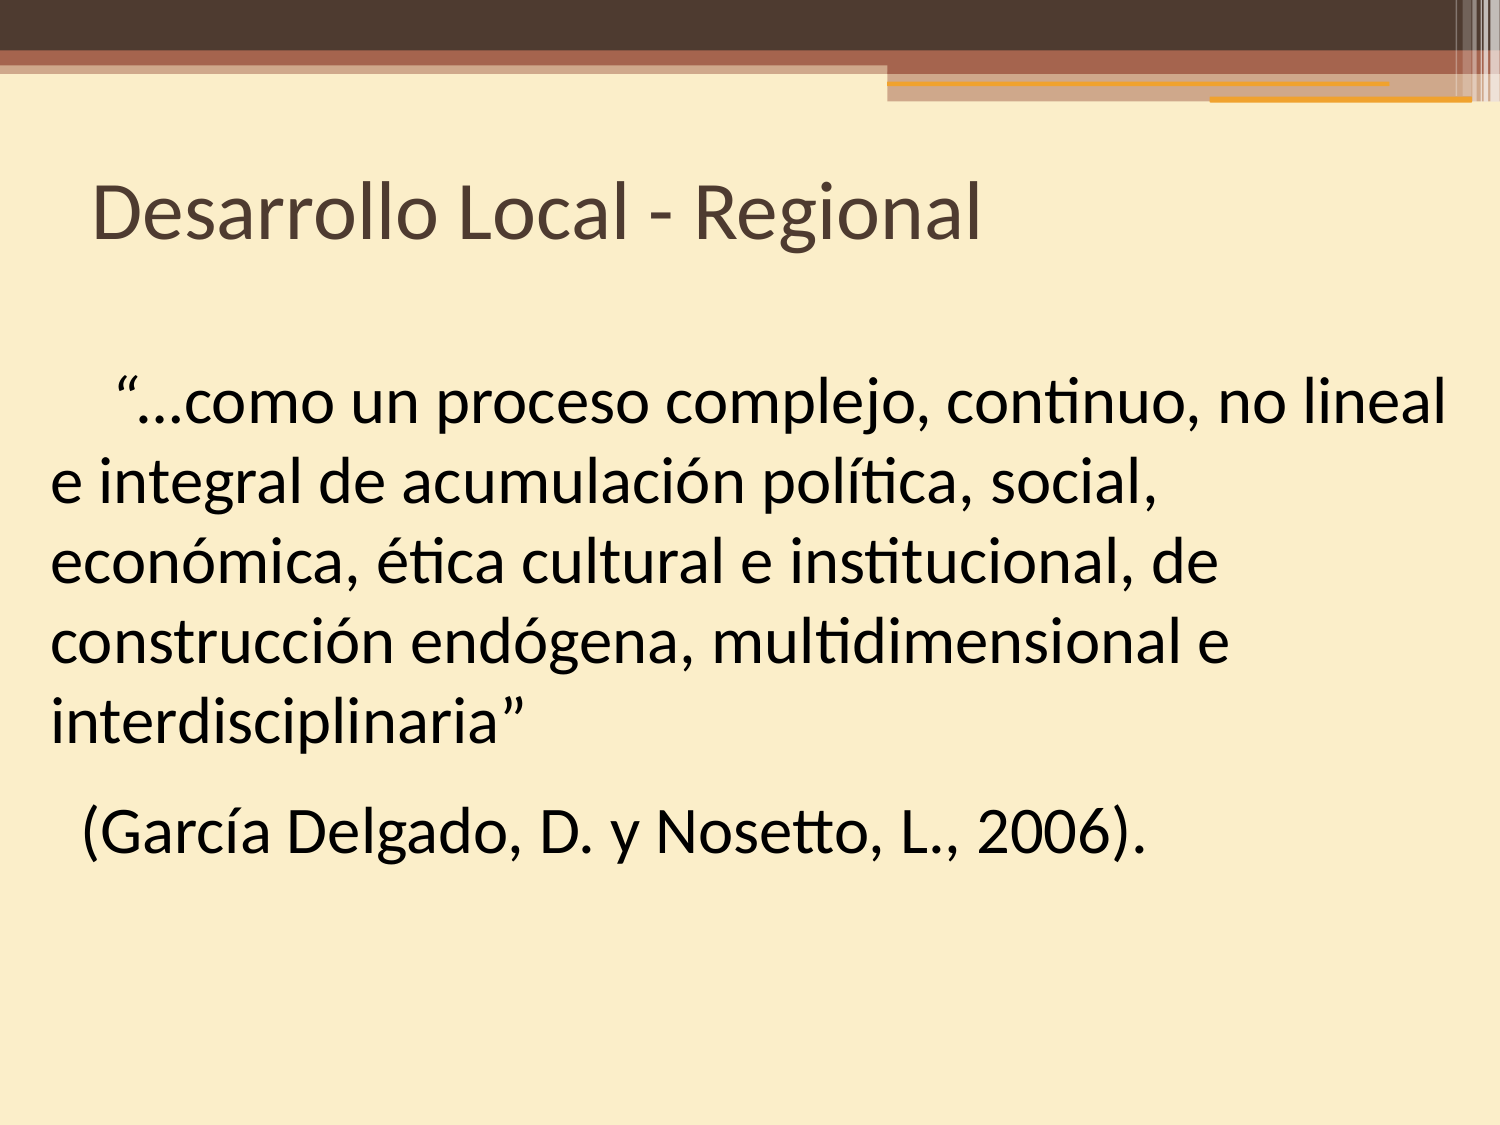

# Desarrollo Local - Regional
 “…como un proceso complejo, continuo, no lineal e integral de acumulación política, social, económica, ética cultural e institucional, de construcción endógena, multidimensional e interdisciplinaria”
 (García Delgado, D. y Nosetto, L., 2006).